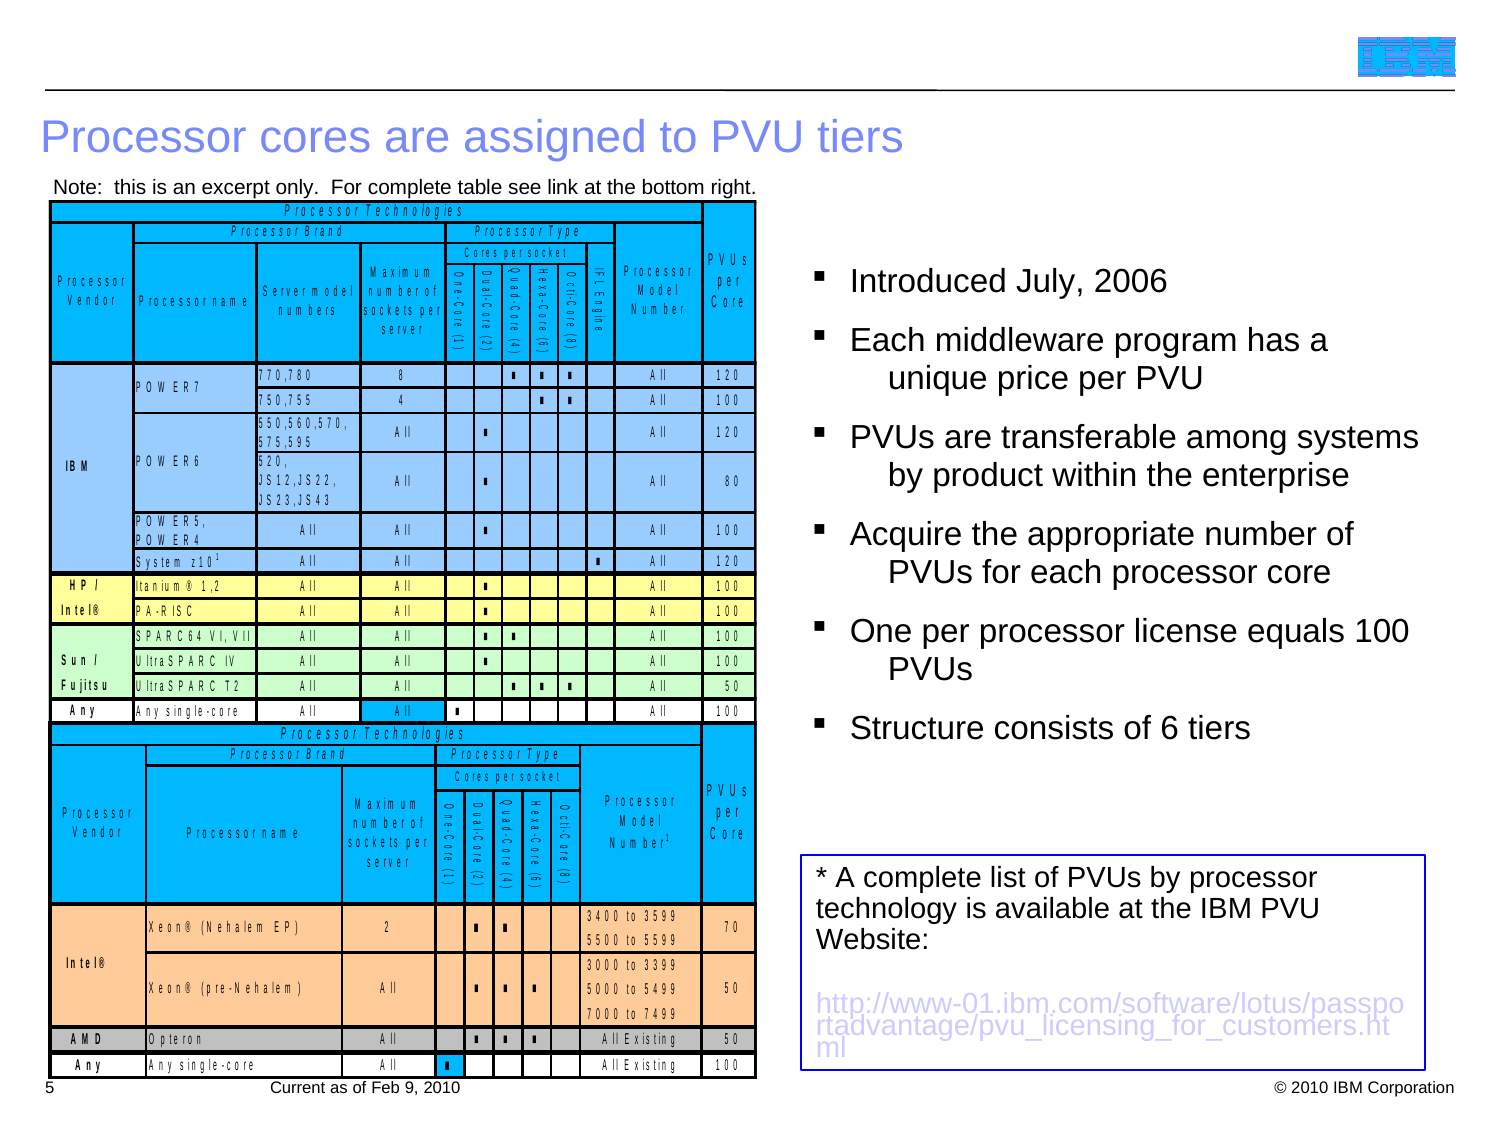

# Processor cores are assigned to PVU tiers
Note: this is an excerpt only. For complete table see link at the bottom right.
Introduced July, 2006
Each middleware program has a unique price per PVU
PVUs are transferable among systems by product within the enterprise
Acquire the appropriate number of PVUs for each processor core
One per processor license equals 100 PVUs
Structure consists of 6 tiers
* A complete list of PVUs by processor technology is available at the IBM PVU Website:
 http://www-01.ibm.com/software/lotus/passportadvantage/pvu_licensing_for_customers.html
5
Current as of Feb 9, 2010